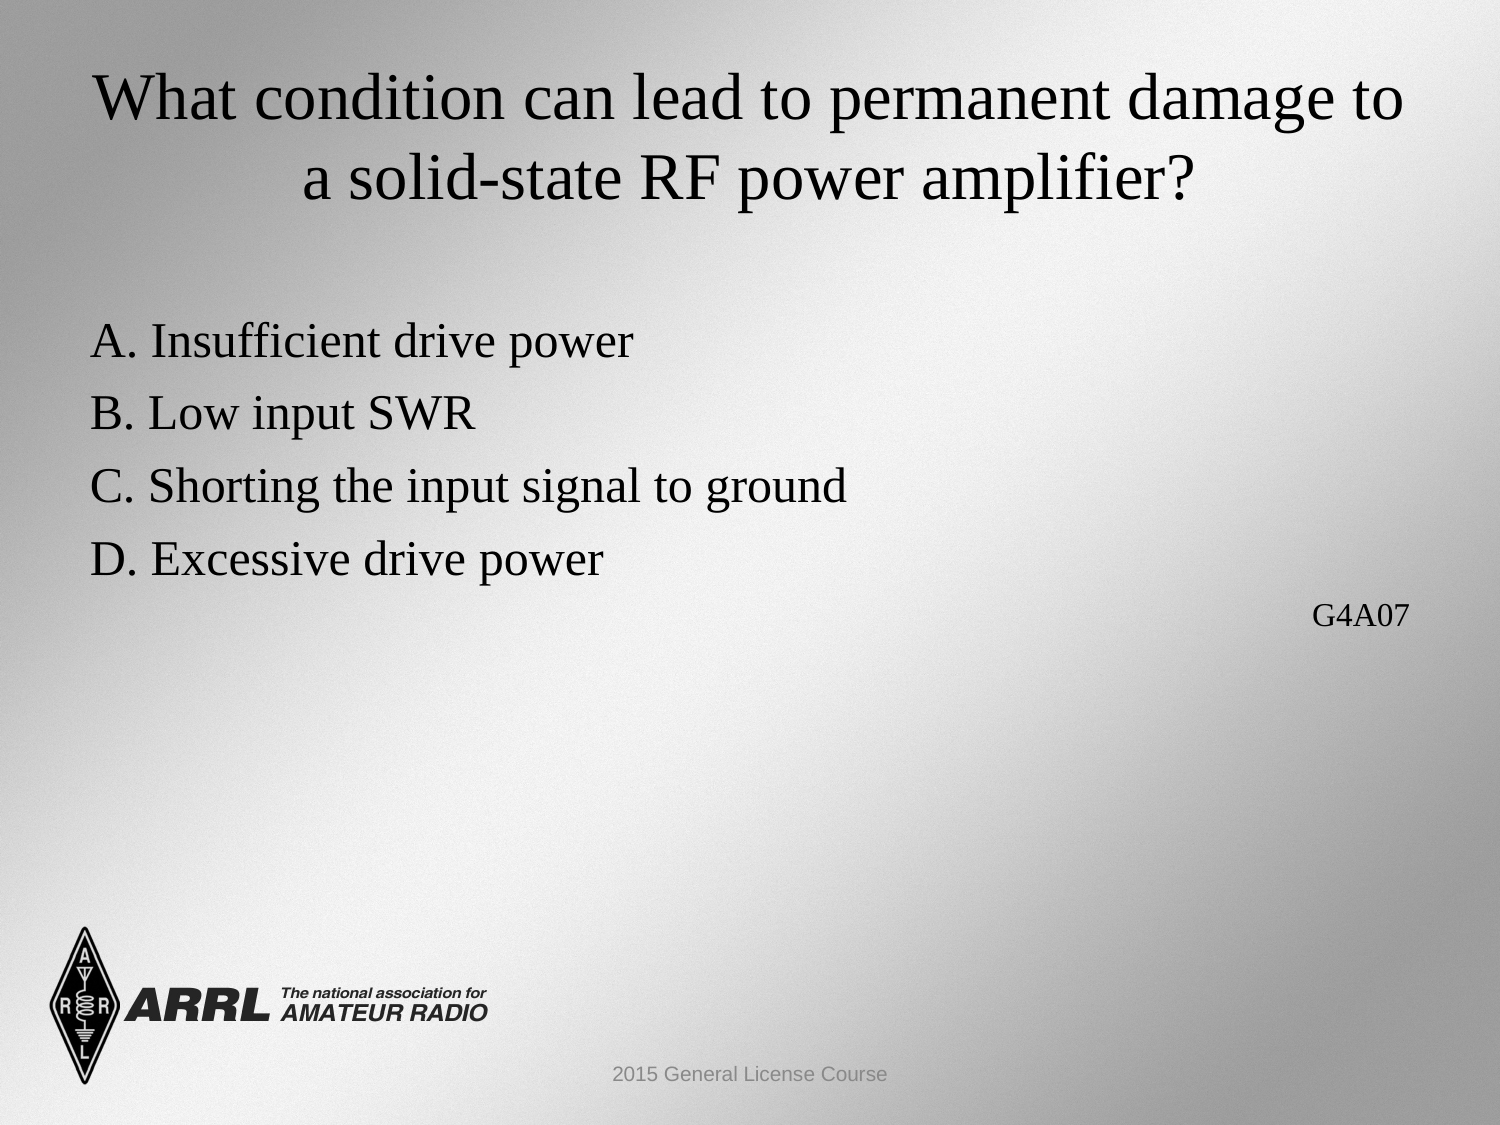

# What condition can lead to permanent damage to a solid-state RF power amplifier?
A. Insufficient drive power
B. Low input SWR
C. Shorting the input signal to ground
D. Excessive drive power
 G4A07
2015 General License Course